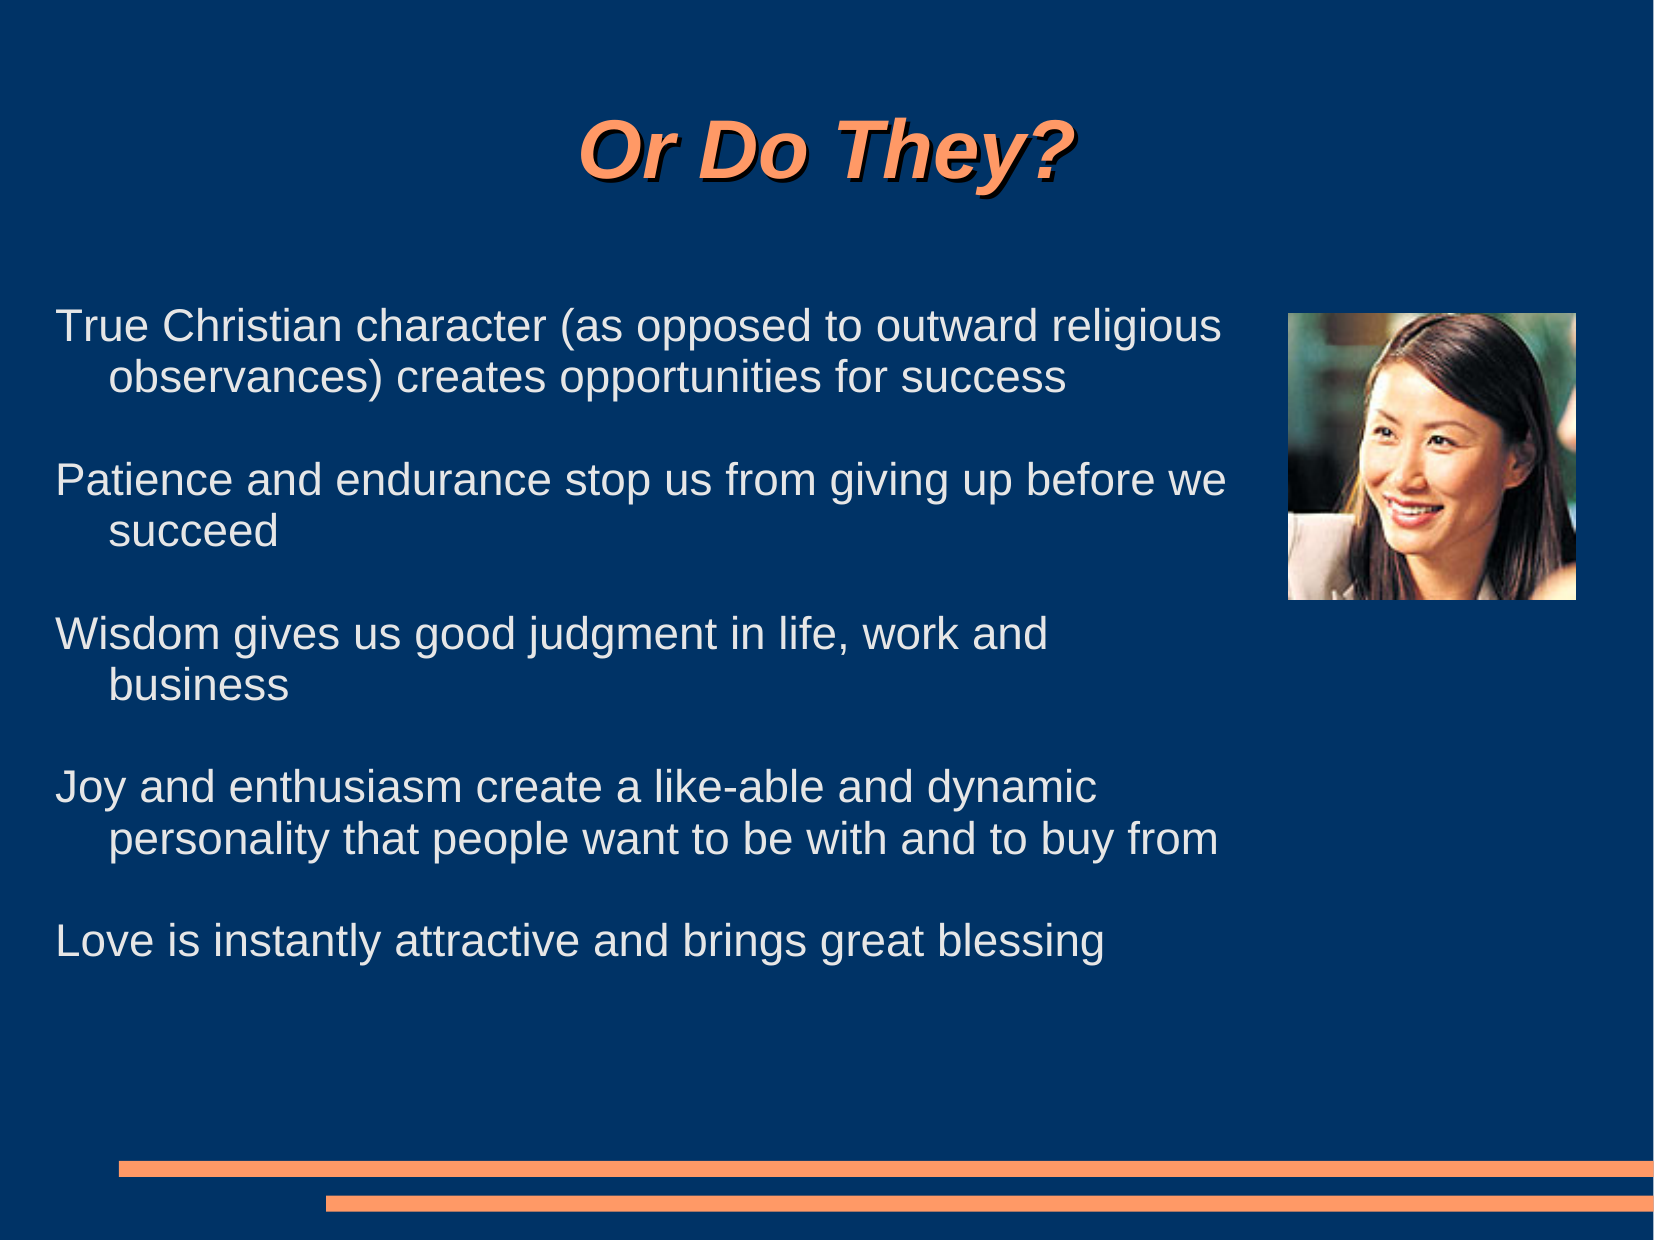

# Or Do They?
True Christian character (as opposed to outward religious observances) creates opportunities for success
Patience and endurance stop us from giving up before we succeed
Wisdom gives us good judgment in life, work and business
Joy and enthusiasm create a like-able and dynamic personality that people want to be with and to buy from
Love is instantly attractive and brings great blessing